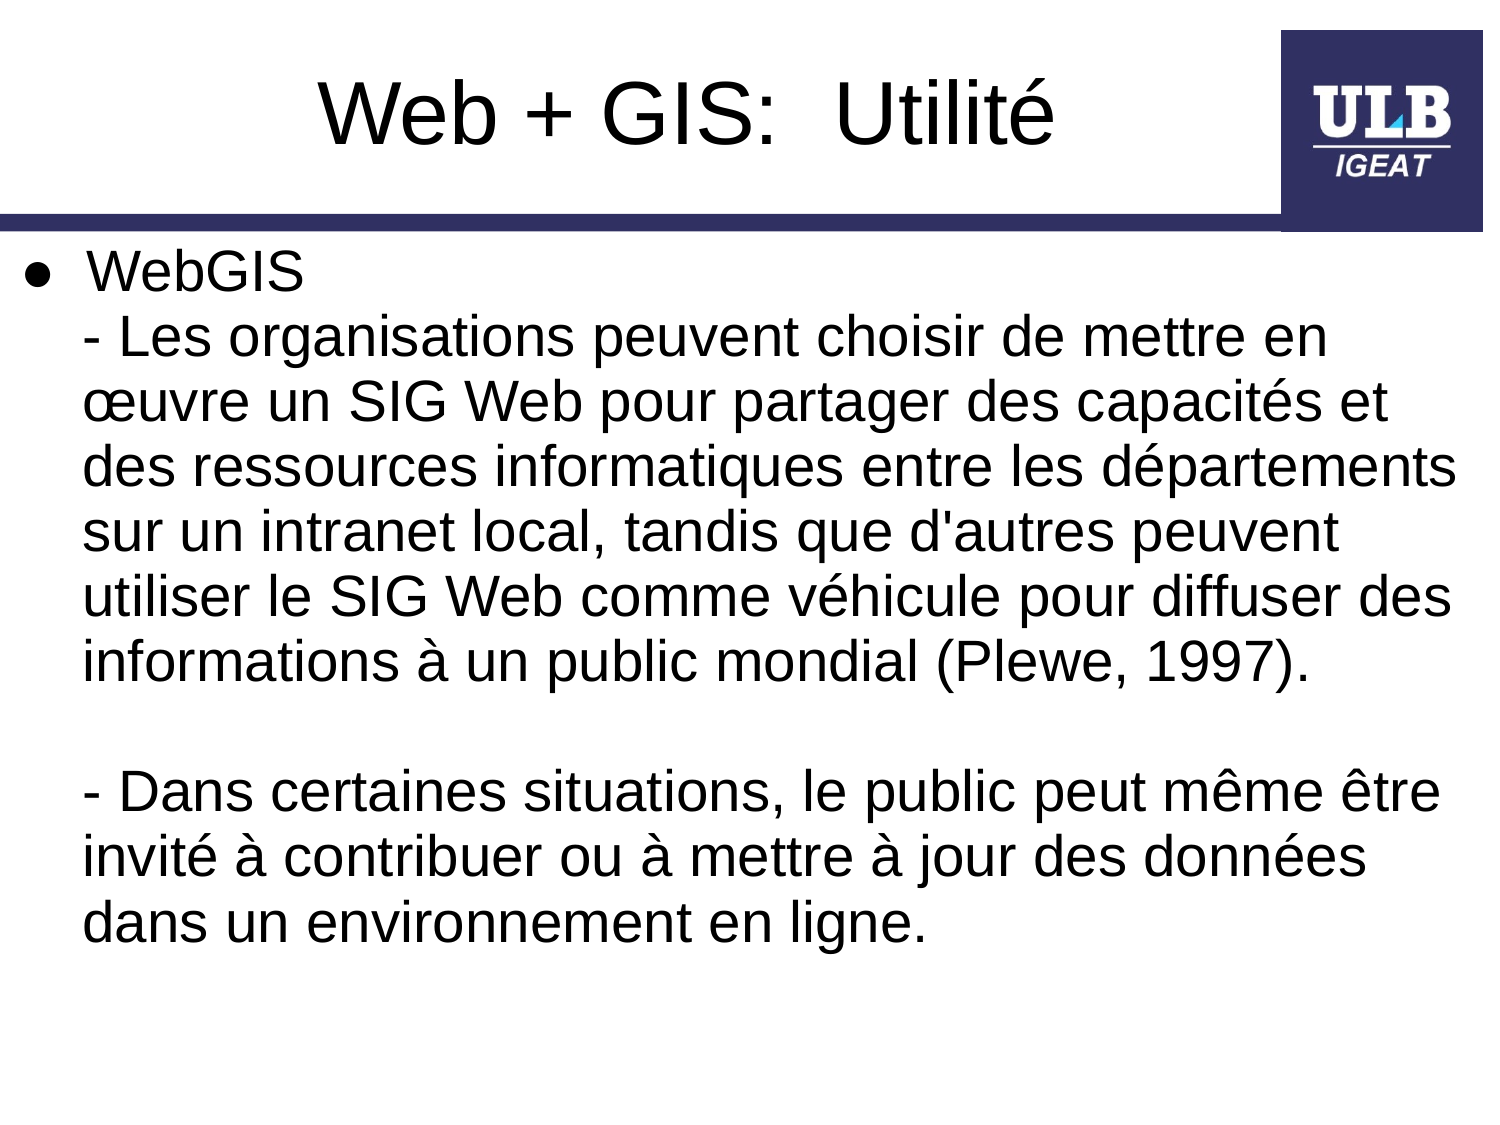

Web + GIS: 	Utilité
WebGIS
- Les organisations peuvent choisir de mettre en œuvre un SIG Web pour partager des capacités et des ressources informatiques entre les départements sur un intranet local, tandis que d'autres peuvent utiliser le SIG Web comme véhicule pour diffuser des informations à un public mondial (Plewe, 1997).
- Dans certaines situations, le public peut même être invité à contribuer ou à mettre à jour des données dans un environnement en ligne.